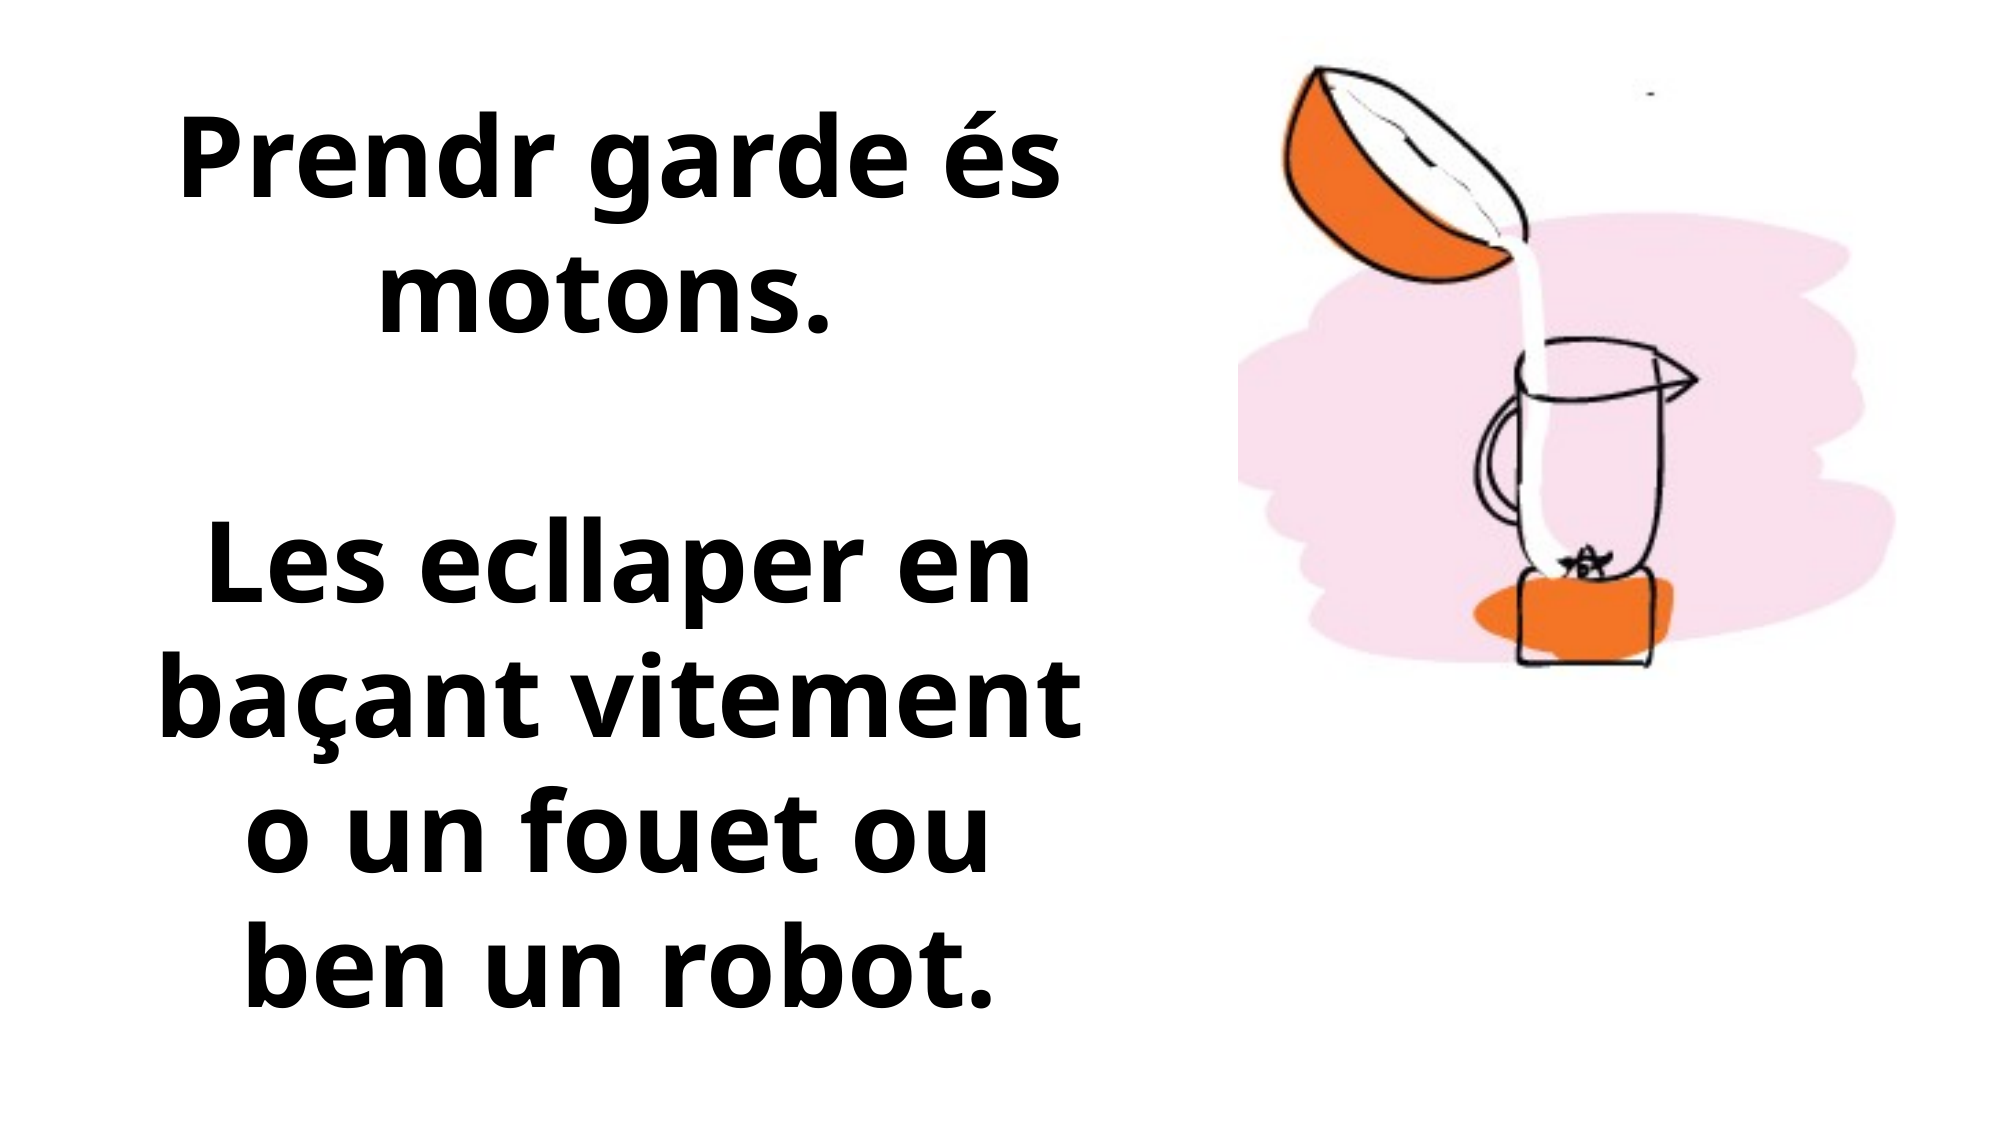

Prendr garde és motons.
Les ecllaper en baçant vitement o un fouet ou ben un robot.